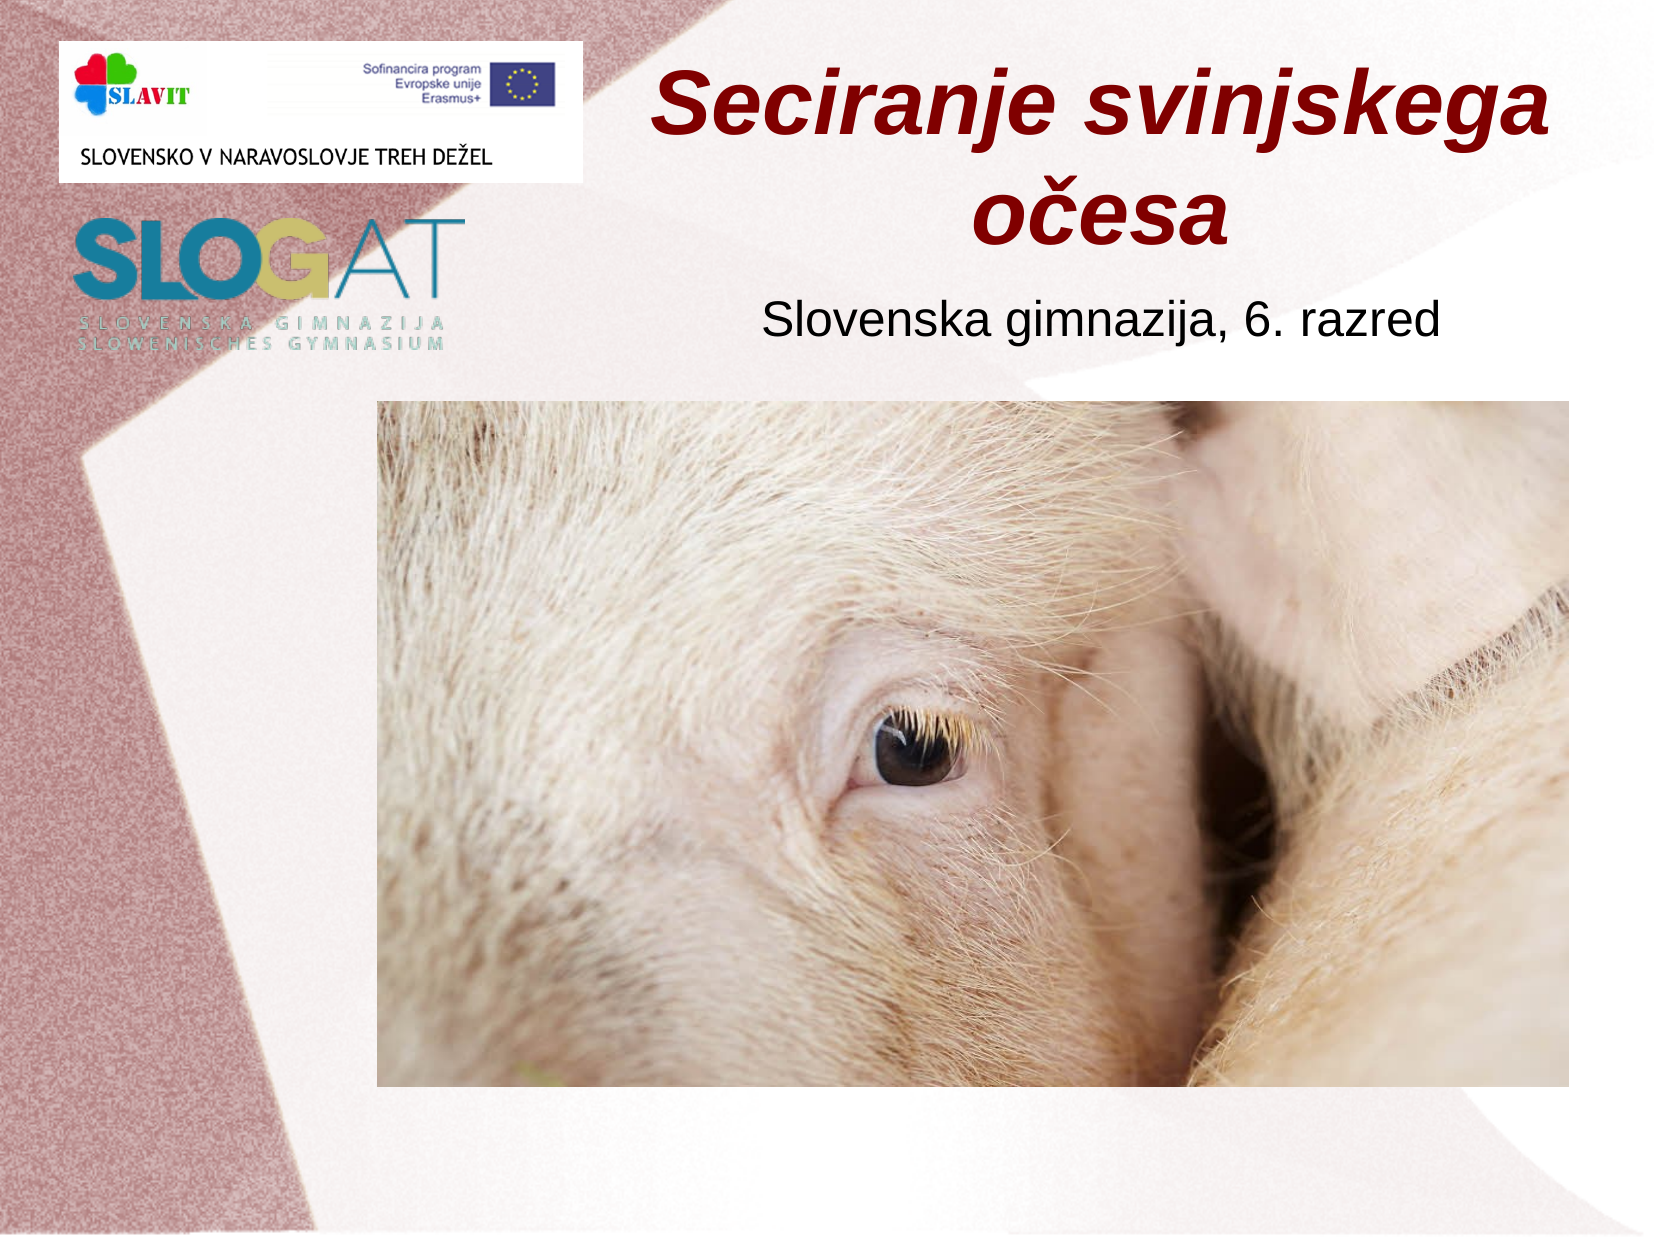

# Seciranje svinjskega očesa
Slovenska gimnazija, 6. razred